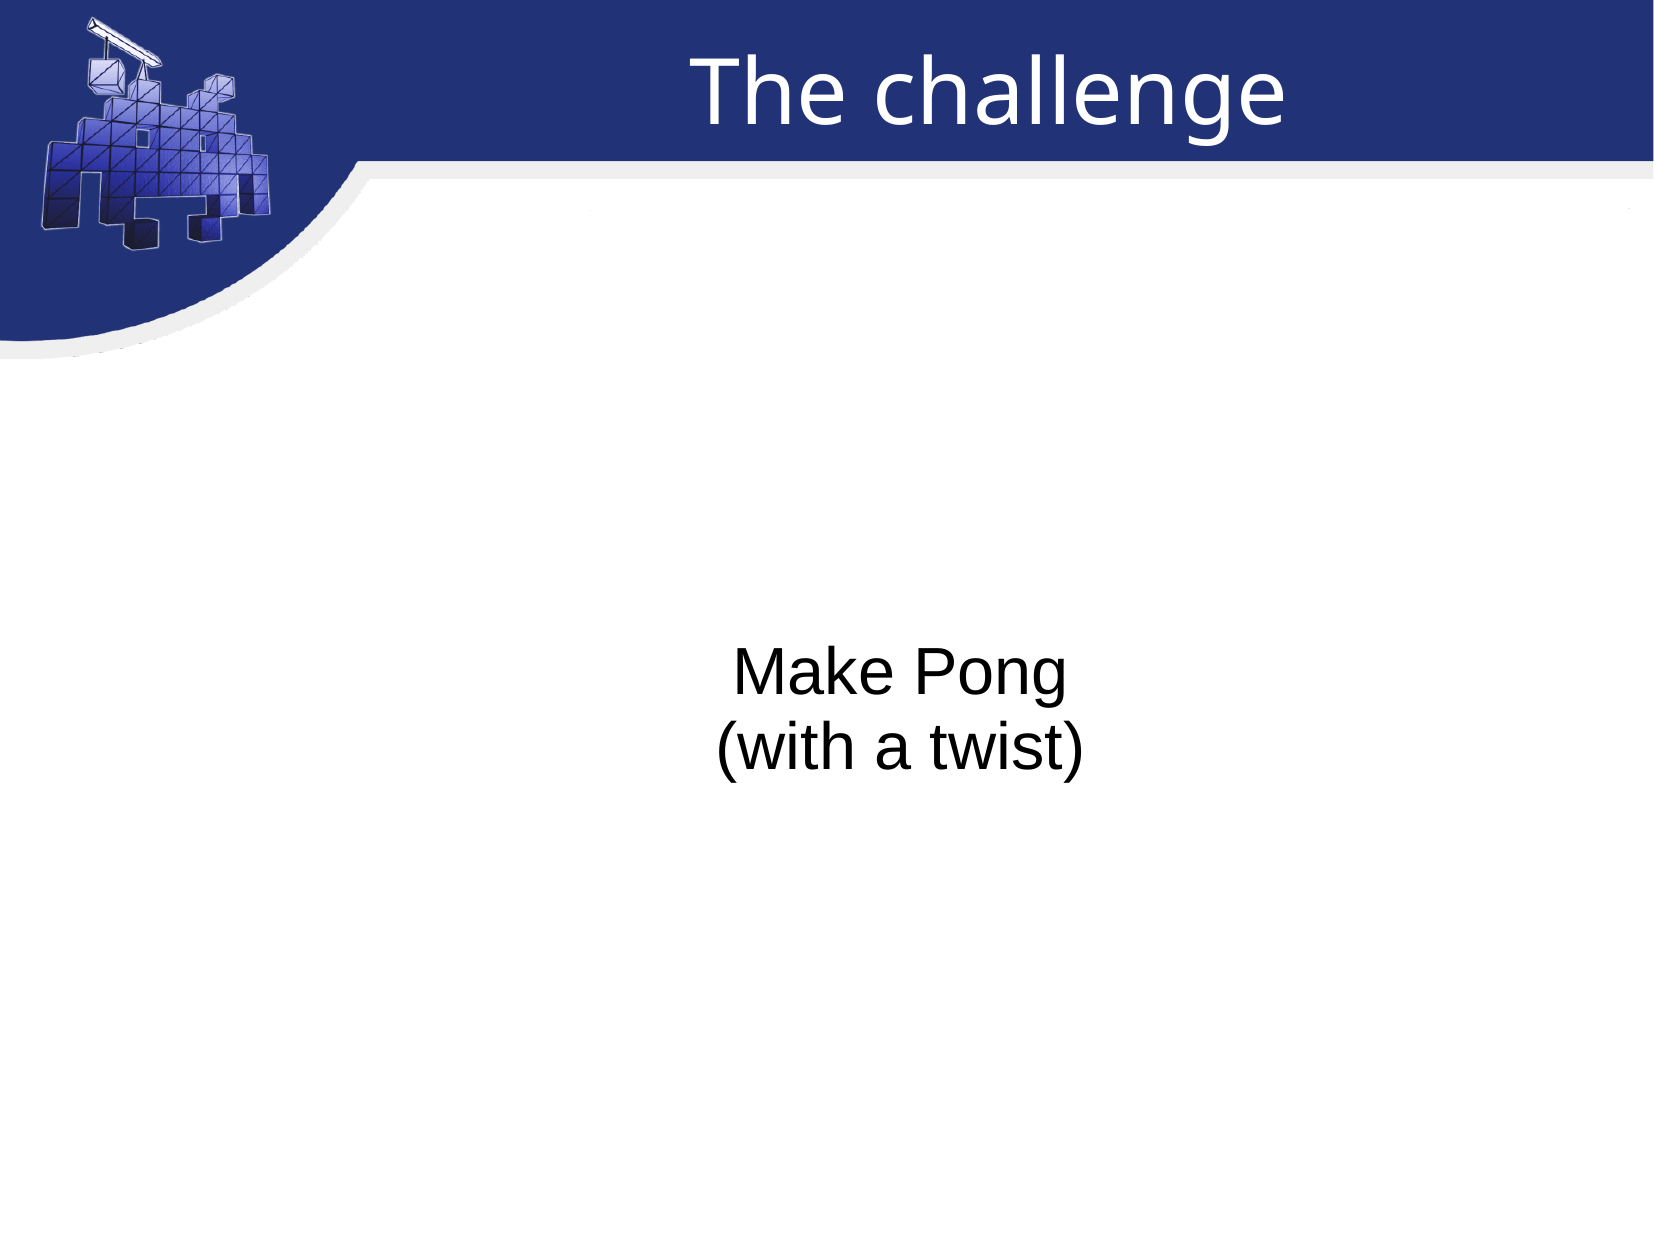

# The challenge
Make Pong
(with a twist)